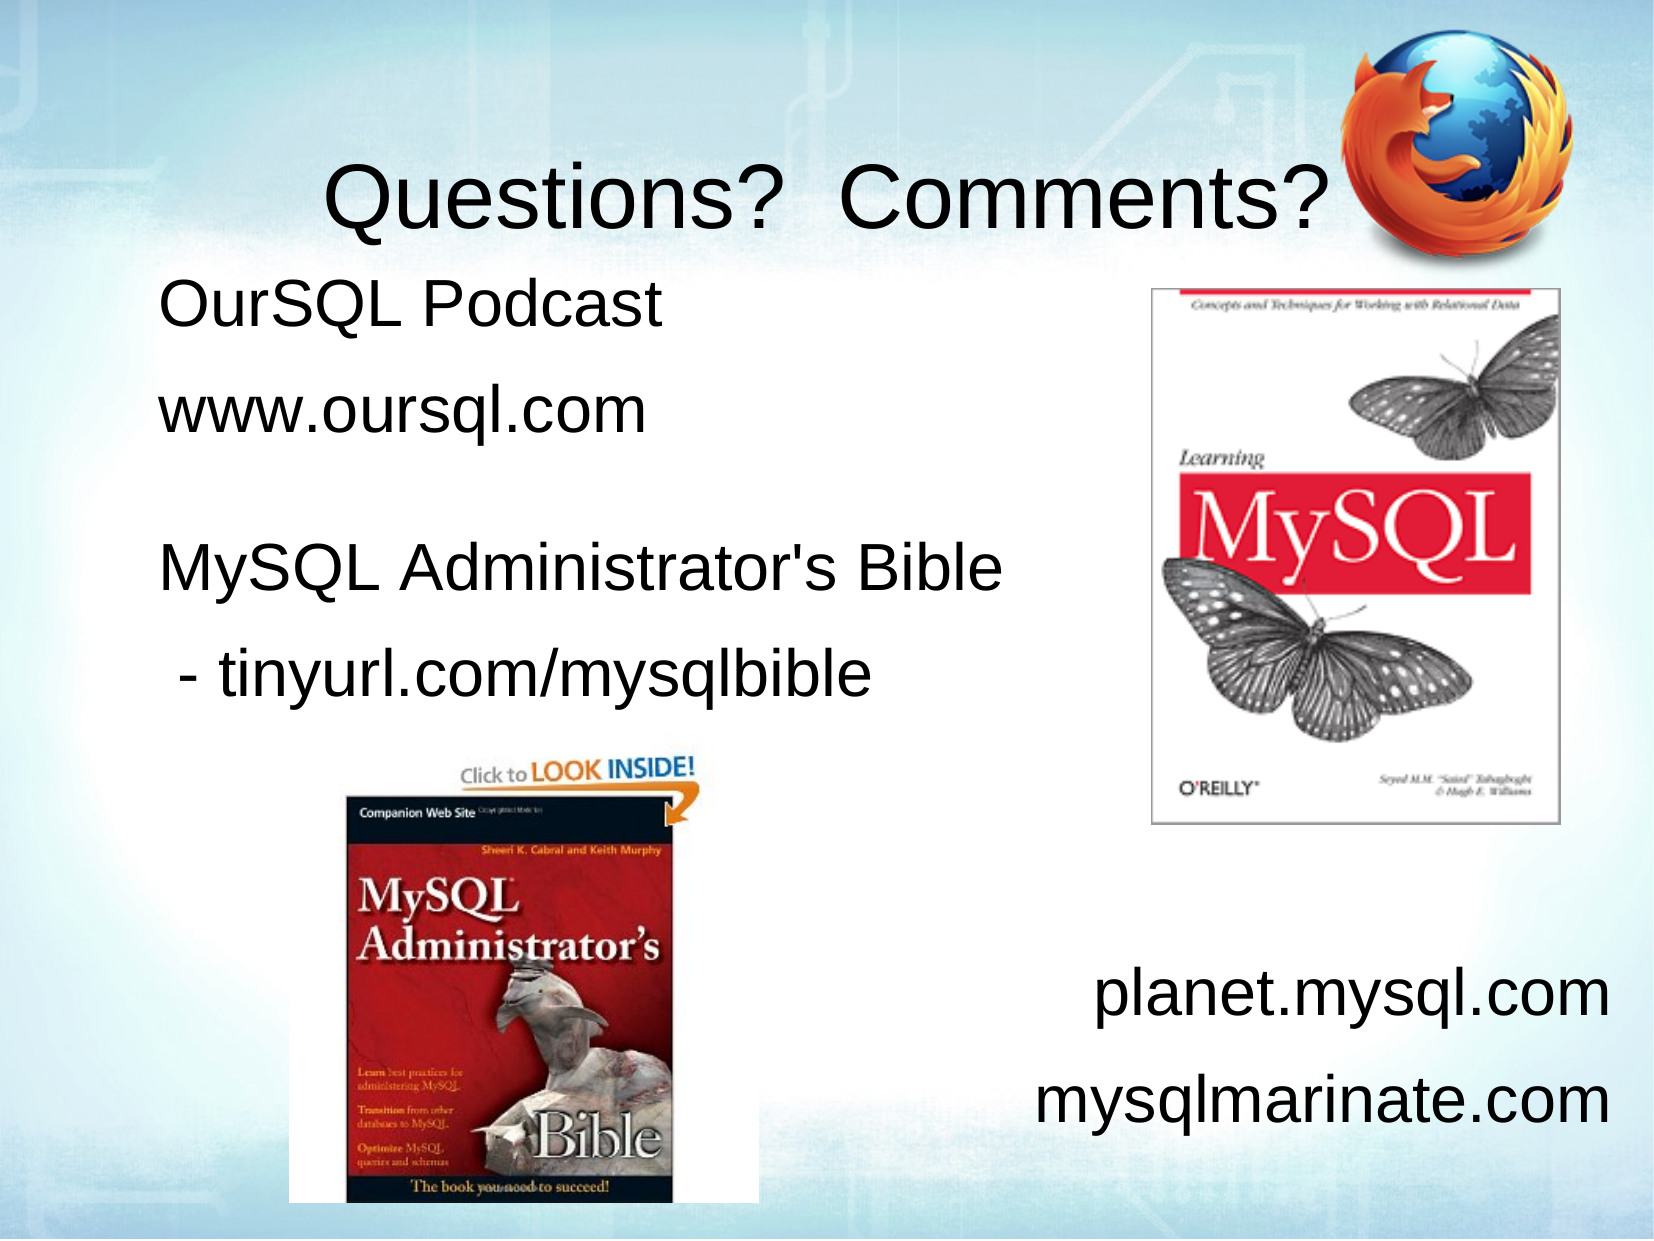

# Questions? Comments?
OurSQL Podcast
www.oursql.com
MySQL Administrator's Bible
 - tinyurl.com/mysqlbible
planet.mysql.com
mysqlmarinate.com